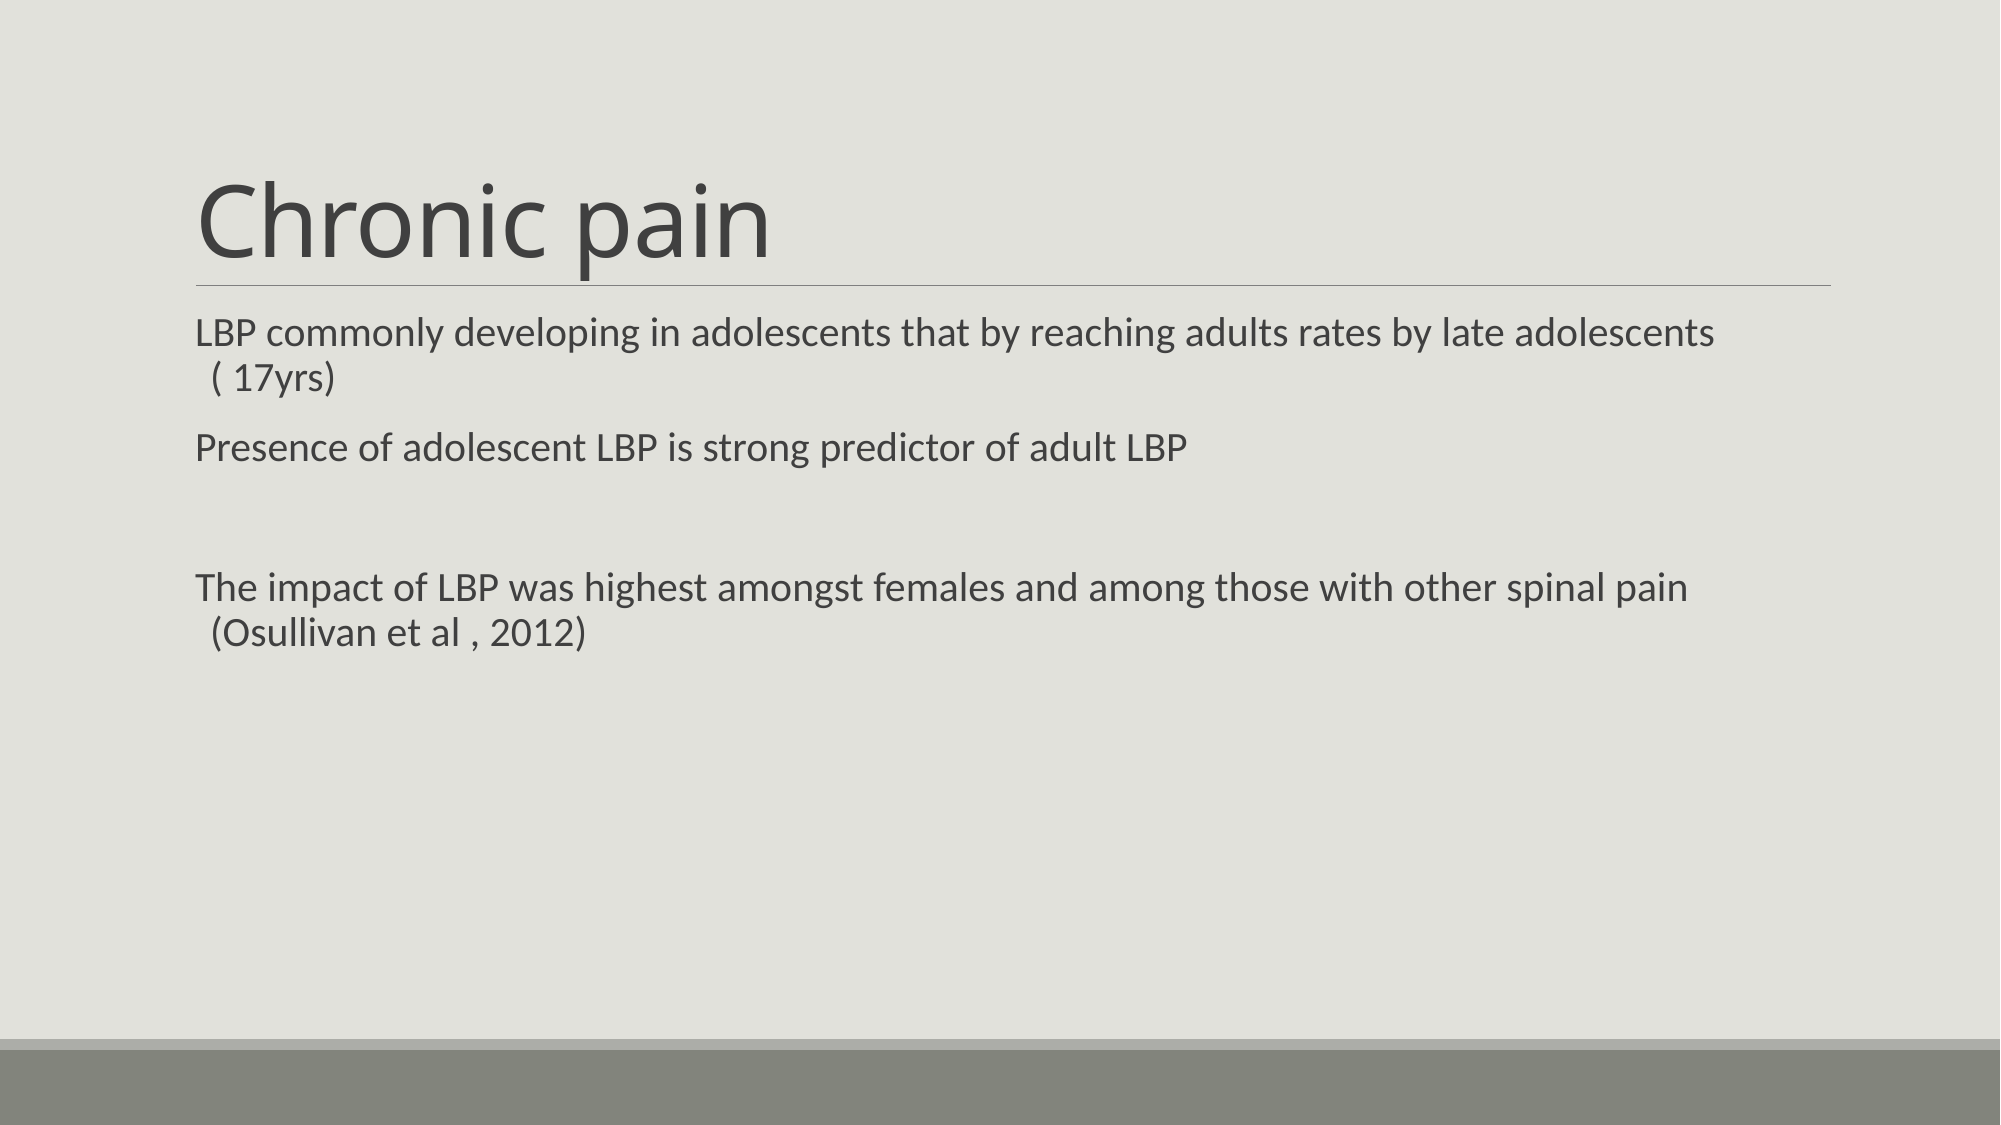

# Chronic pain
LBP commonly developing in adolescents that by reaching adults rates by late adolescents ( 17yrs)
Presence of adolescent LBP is strong predictor of adult LBP
The impact of LBP was highest amongst females and among those with other spinal pain (Osullivan et al , 2012)